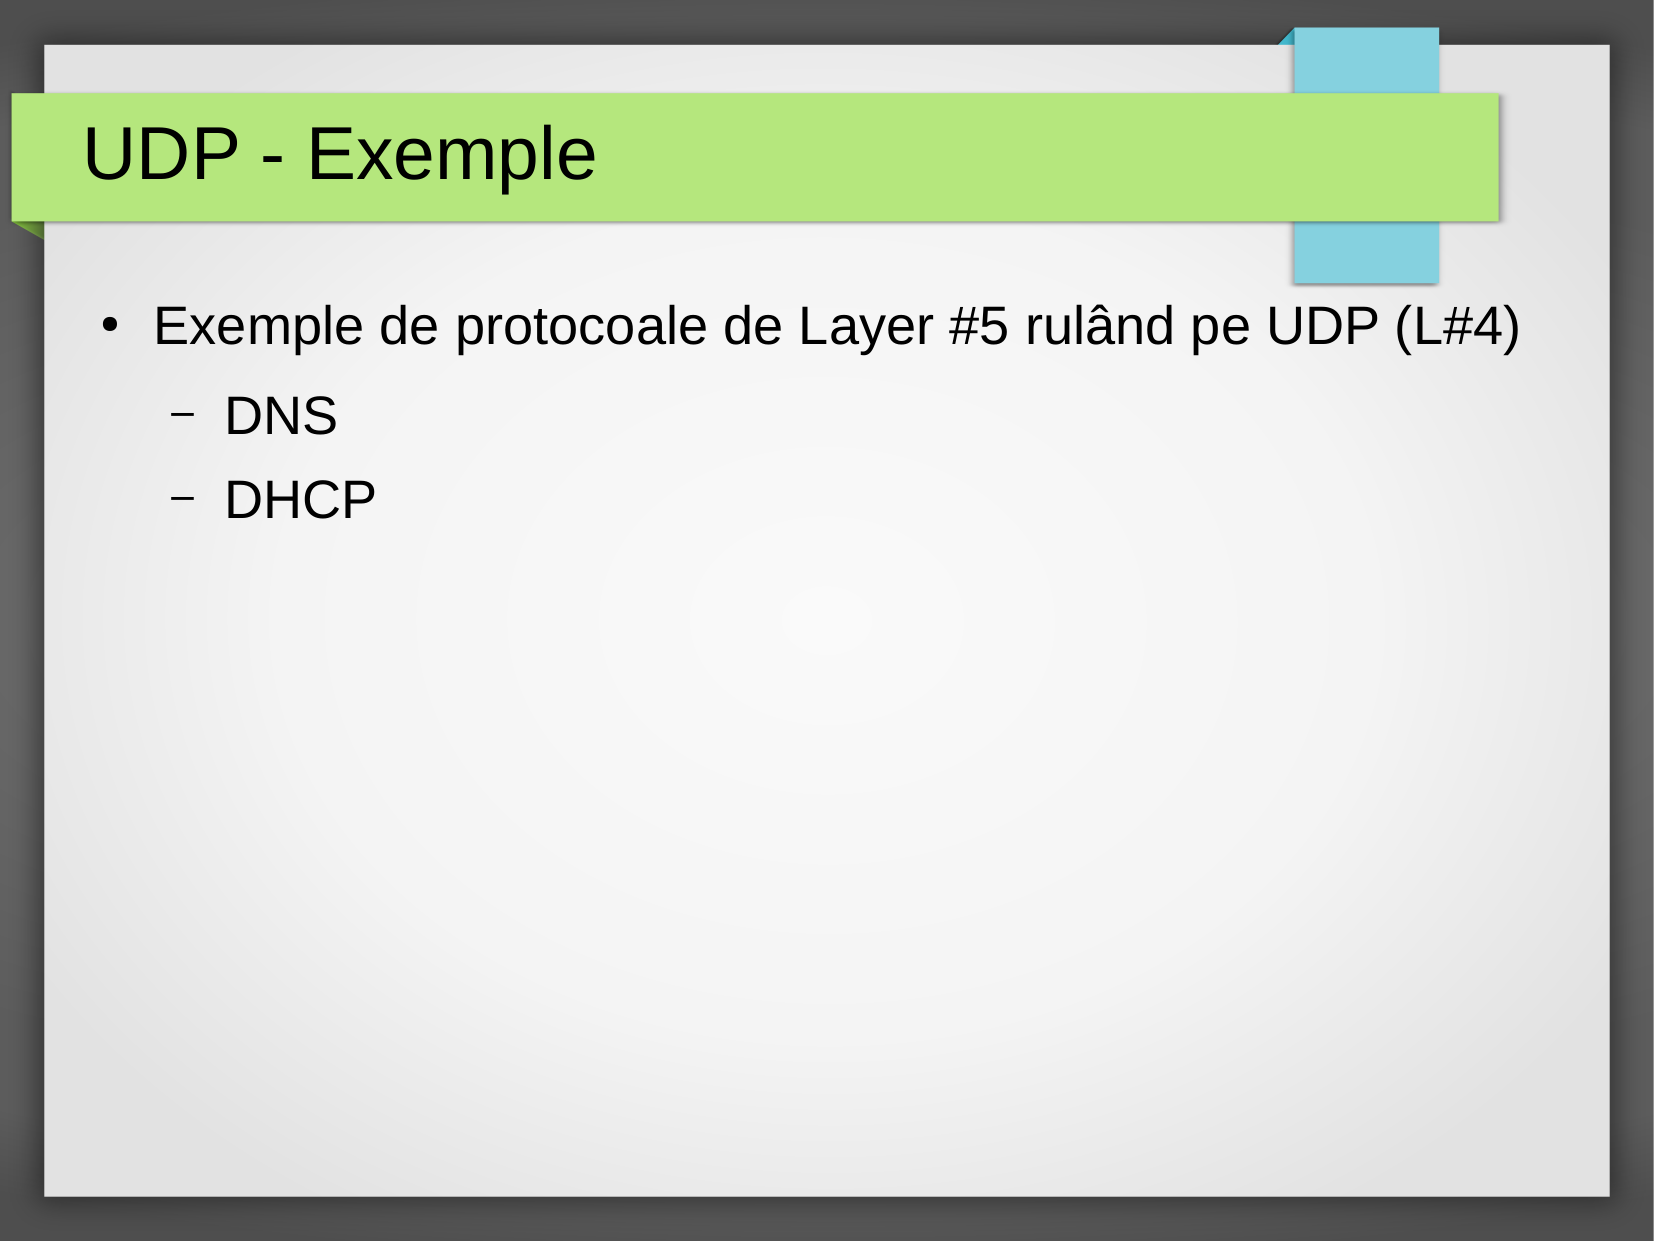

# UDP - Exemple
Exemple de protocoale de Layer #5 rulând pe UDP (L#4)
DNS
DHCP